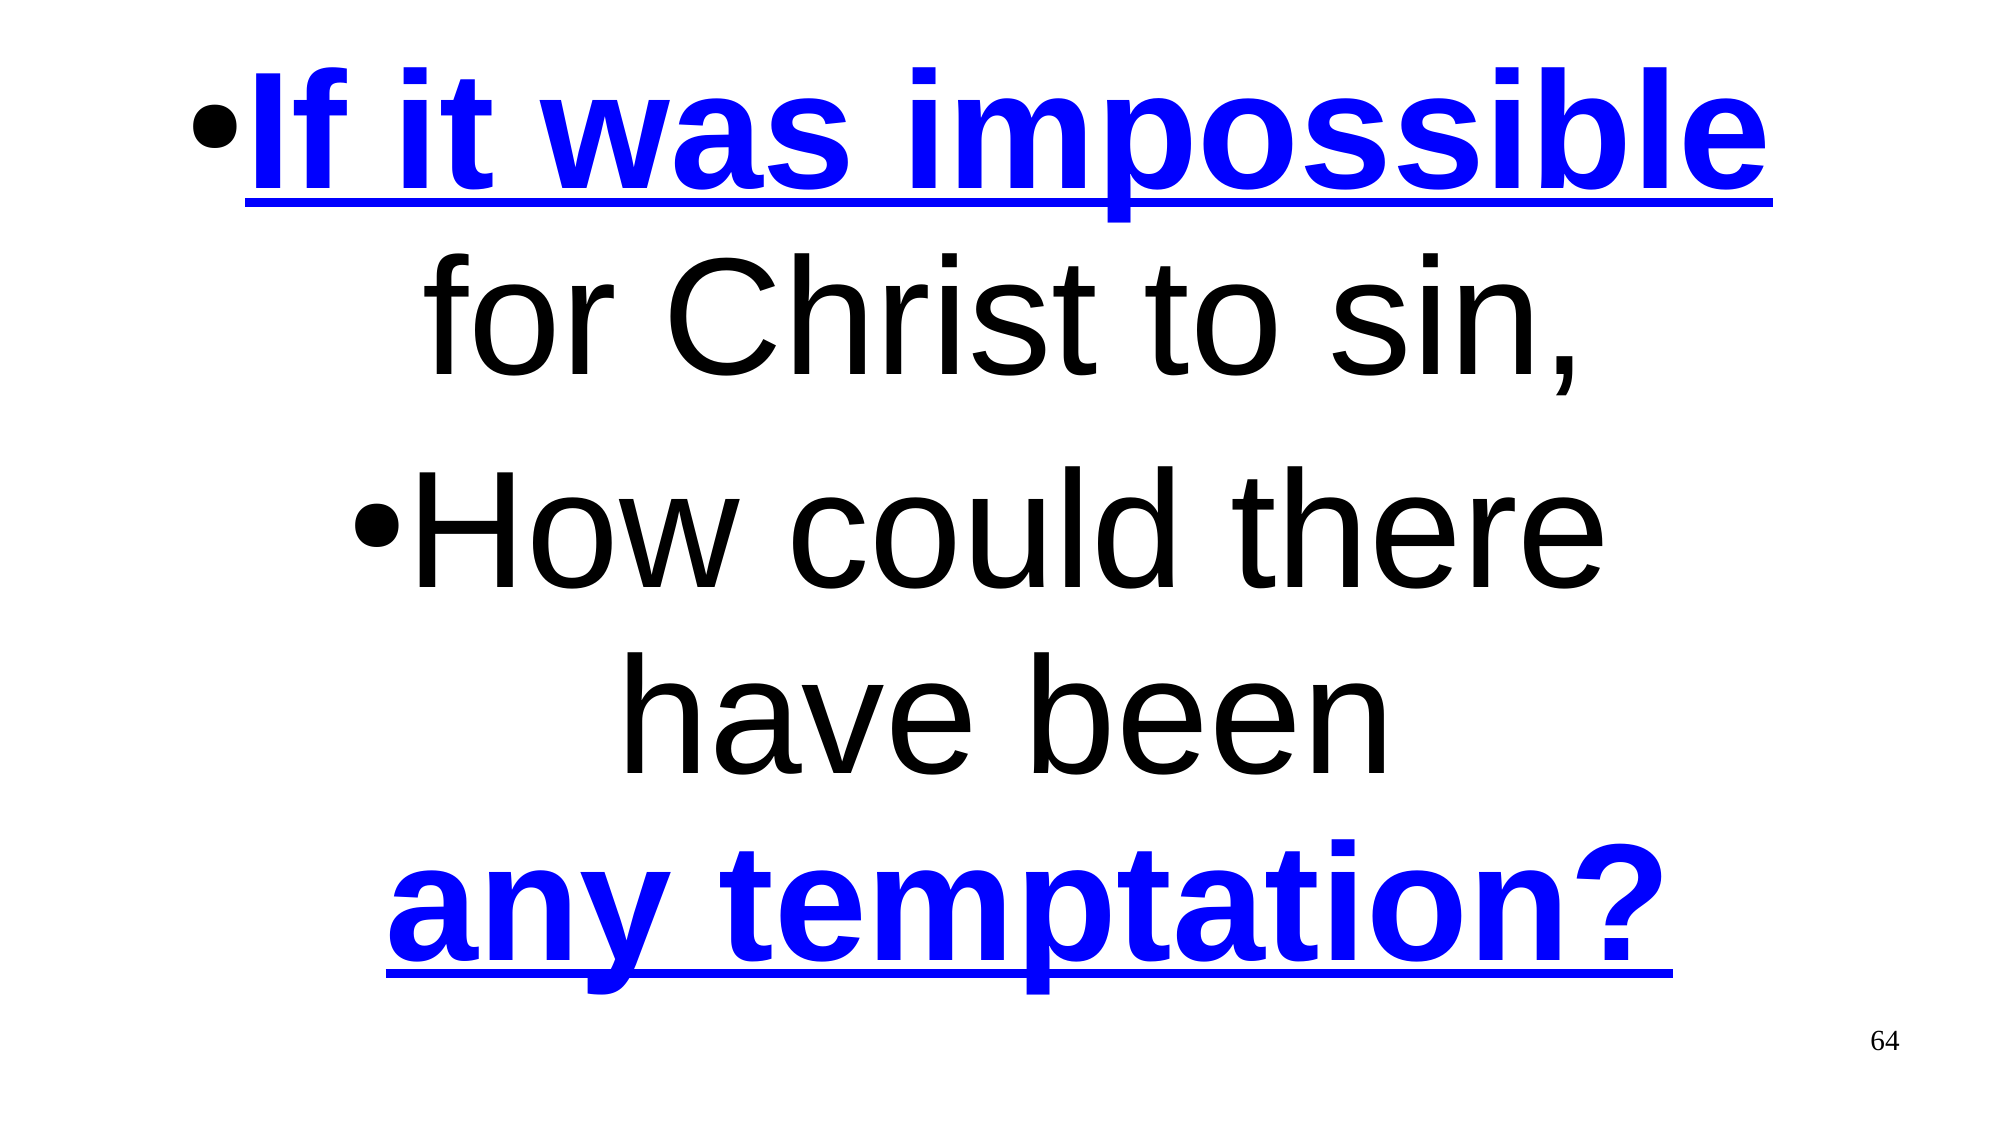

# If it was impossible for Christ to sin,
How could there
have been
any temptation?
64